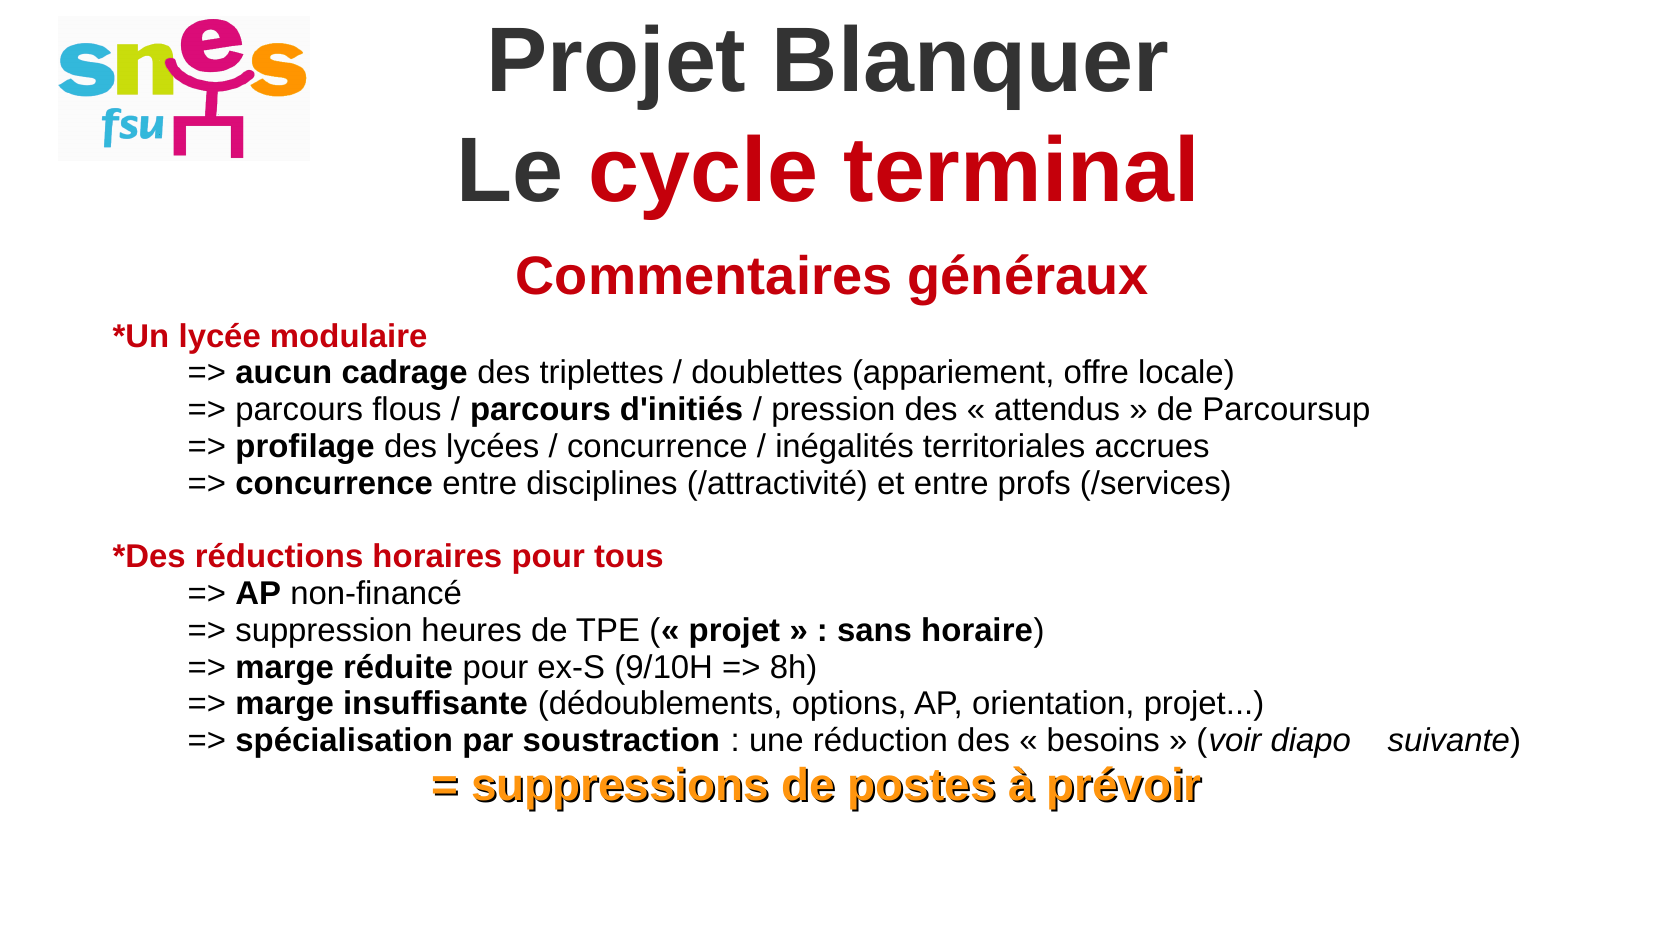

# Projet Blanquer Le cycle terminal
Commentaires généraux
*Un lycée modulaire
	=> aucun cadrage des triplettes / doublettes (appariement, offre locale)
	=> parcours flous / parcours d'initiés / pression des « attendus » de Parcoursup
	=> profilage des lycées / concurrence / inégalités territoriales accrues
	=> concurrence entre disciplines (/attractivité) et entre profs (/services)
*Des réductions horaires pour tous
	=> AP non-financé
	=> suppression heures de TPE (« projet » : sans horaire)
	=> marge réduite pour ex-S (9/10H => 8h)
	=> marge insuffisante (dédoublements, options, AP, orientation, projet...)
	=> spécialisation par soustraction : une réduction des « besoins » (voir diapo 	suivante)
= suppressions de postes à prévoir